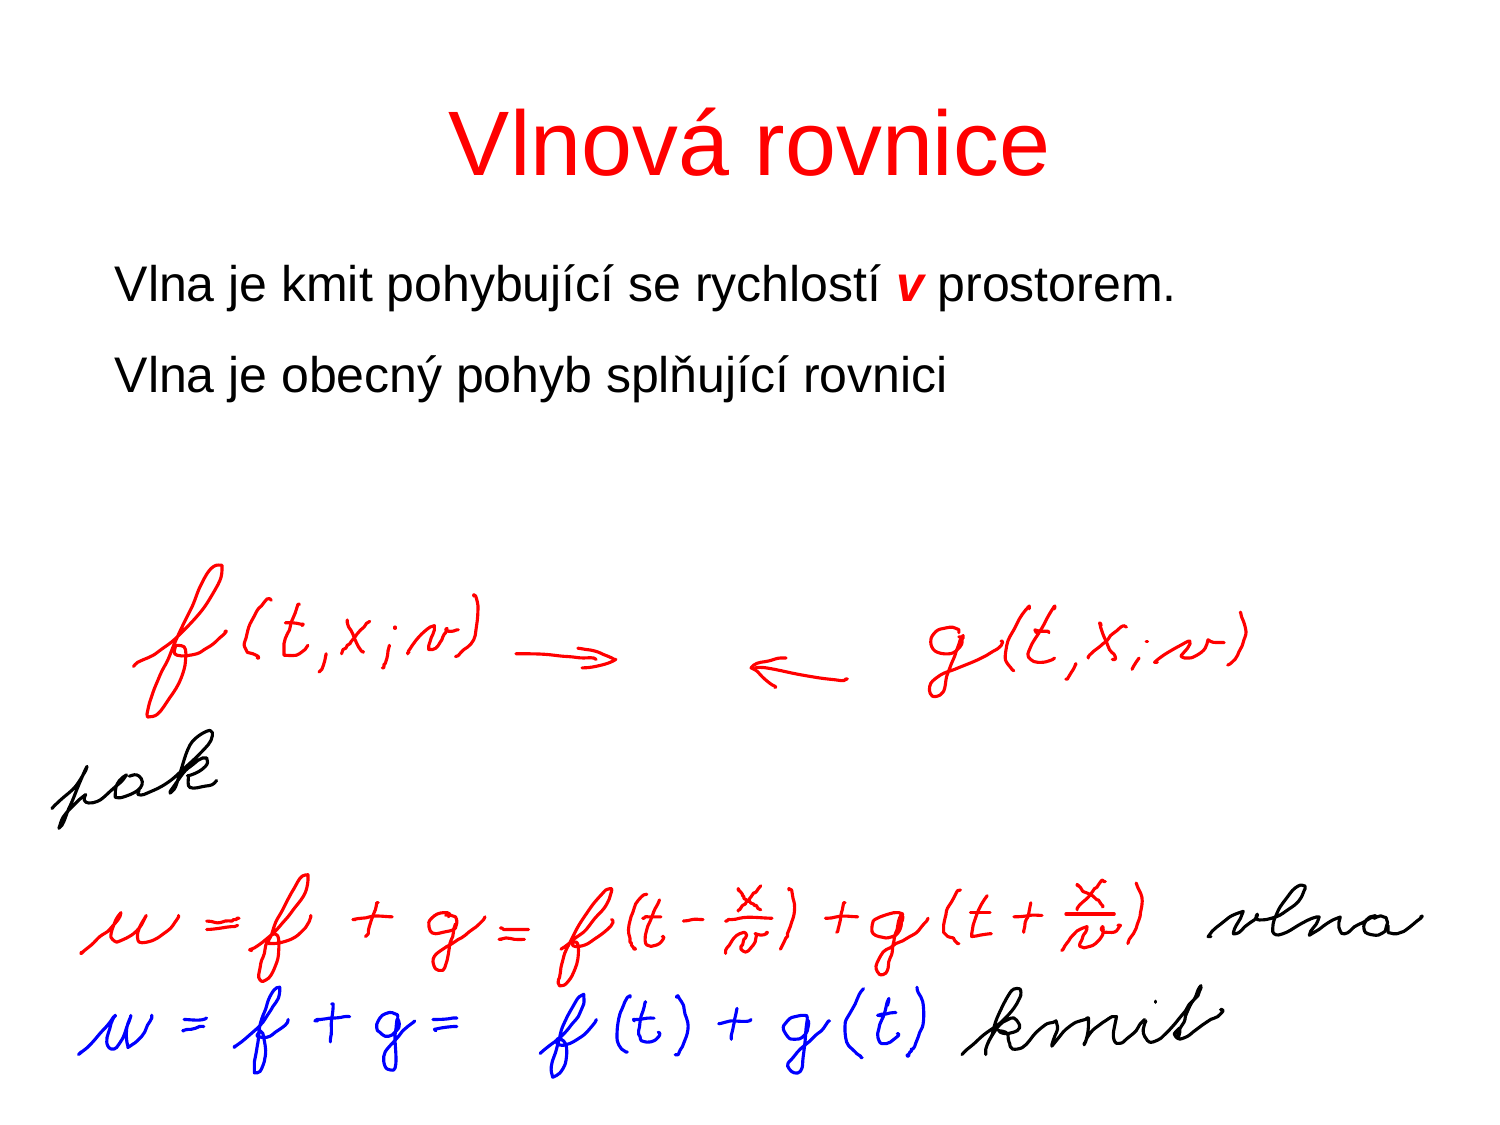

# Vlnová rovnice
Vlna je kmit pohybující se rychlostí v prostorem.
Vlna je obecný pohyb splňující rovnici